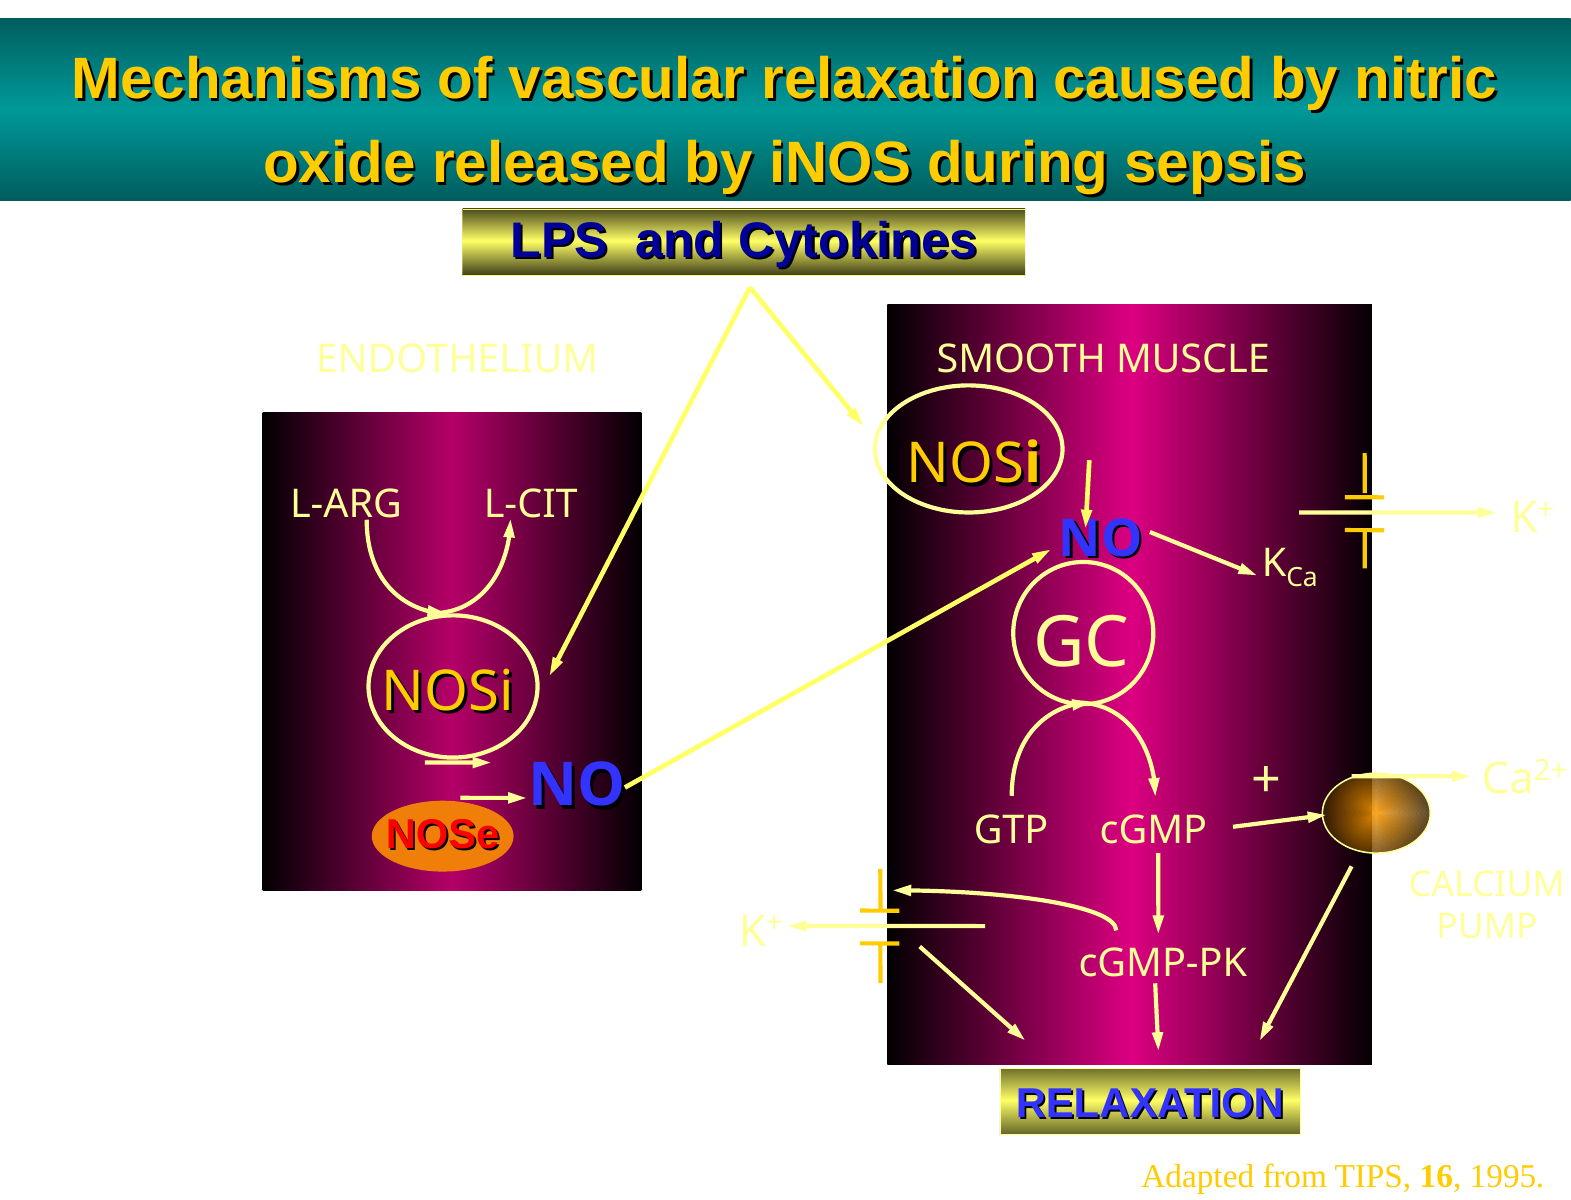

# Mechanisms of vascular relaxation caused by nitric oxide released by iNOS during sepsis
LPS and Cytokines
ENDOTHELIUM SMOOTH MUSCLE
NOSi
L-ARG L-CIT
K+
NO
KCa
GC
NOSi
NO
+
Ca2+
GTP cGMP
NOSe
CALCIUM
PUMP
K+
cGMP-PK
RELAXATION
Adapted from TIPS, 16, 1995.